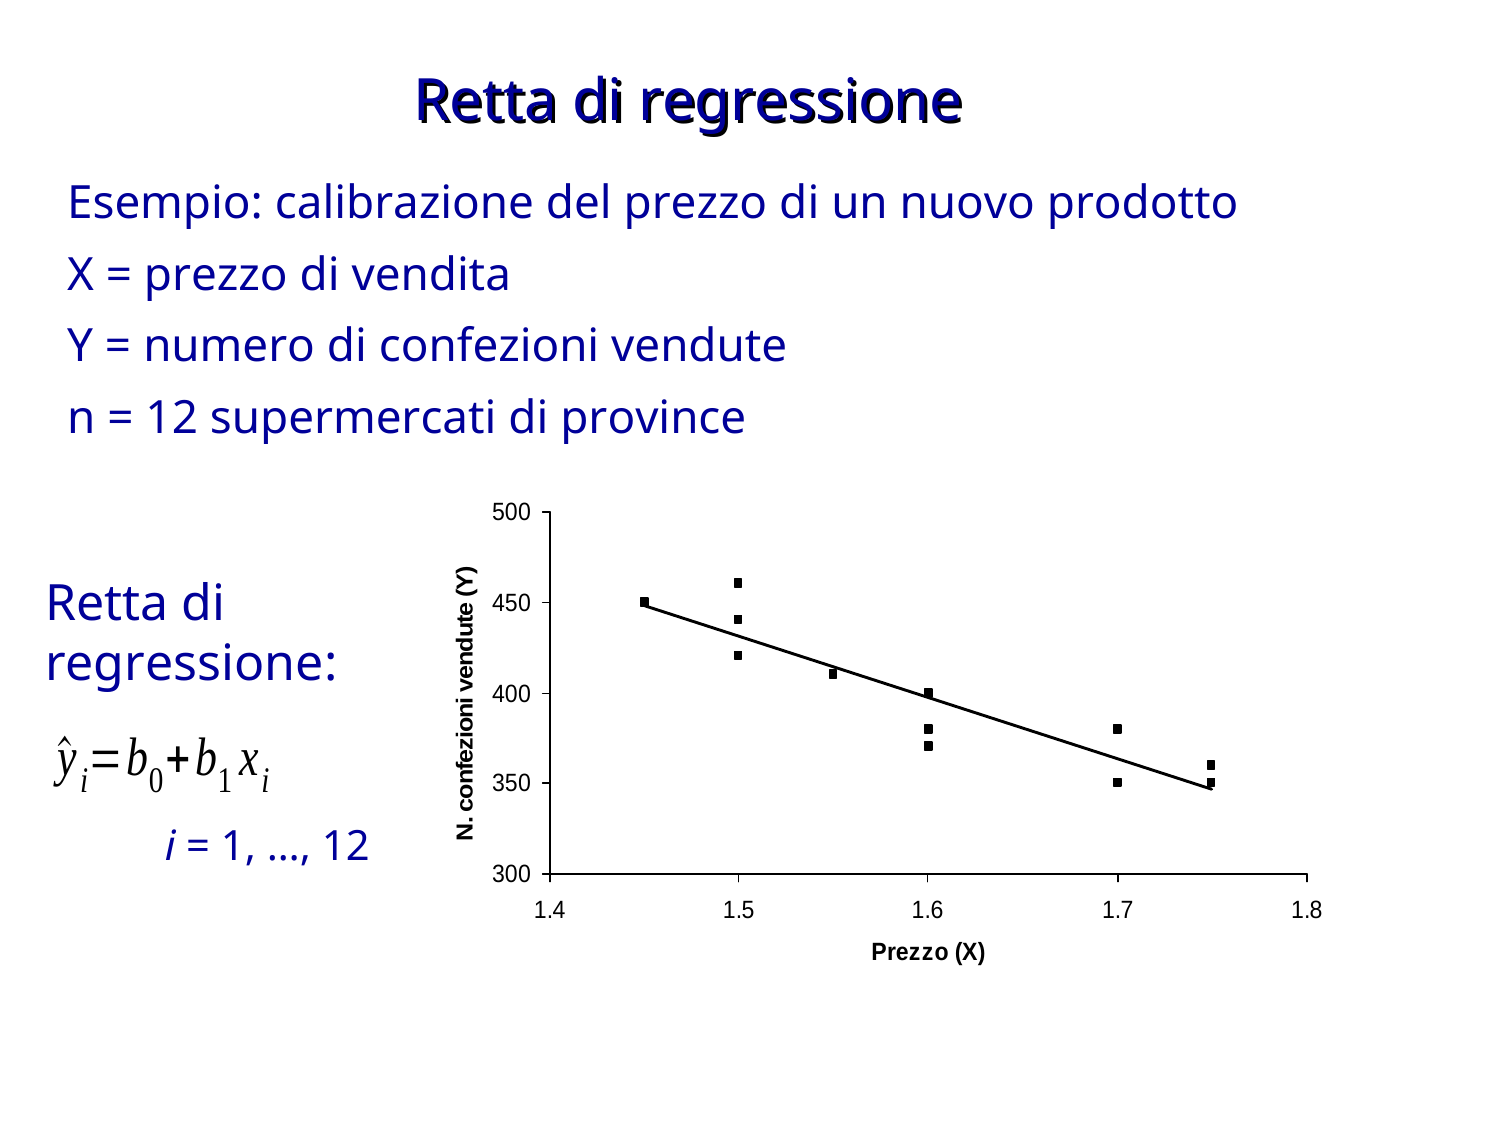

Retta di regressione
Esempio: calibrazione del prezzo di un nuovo prodotto
X = prezzo di vendita
Y = numero di confezioni vendute
n = 12 supermercati di province
Retta di regressione:
	i = 1, …, 12